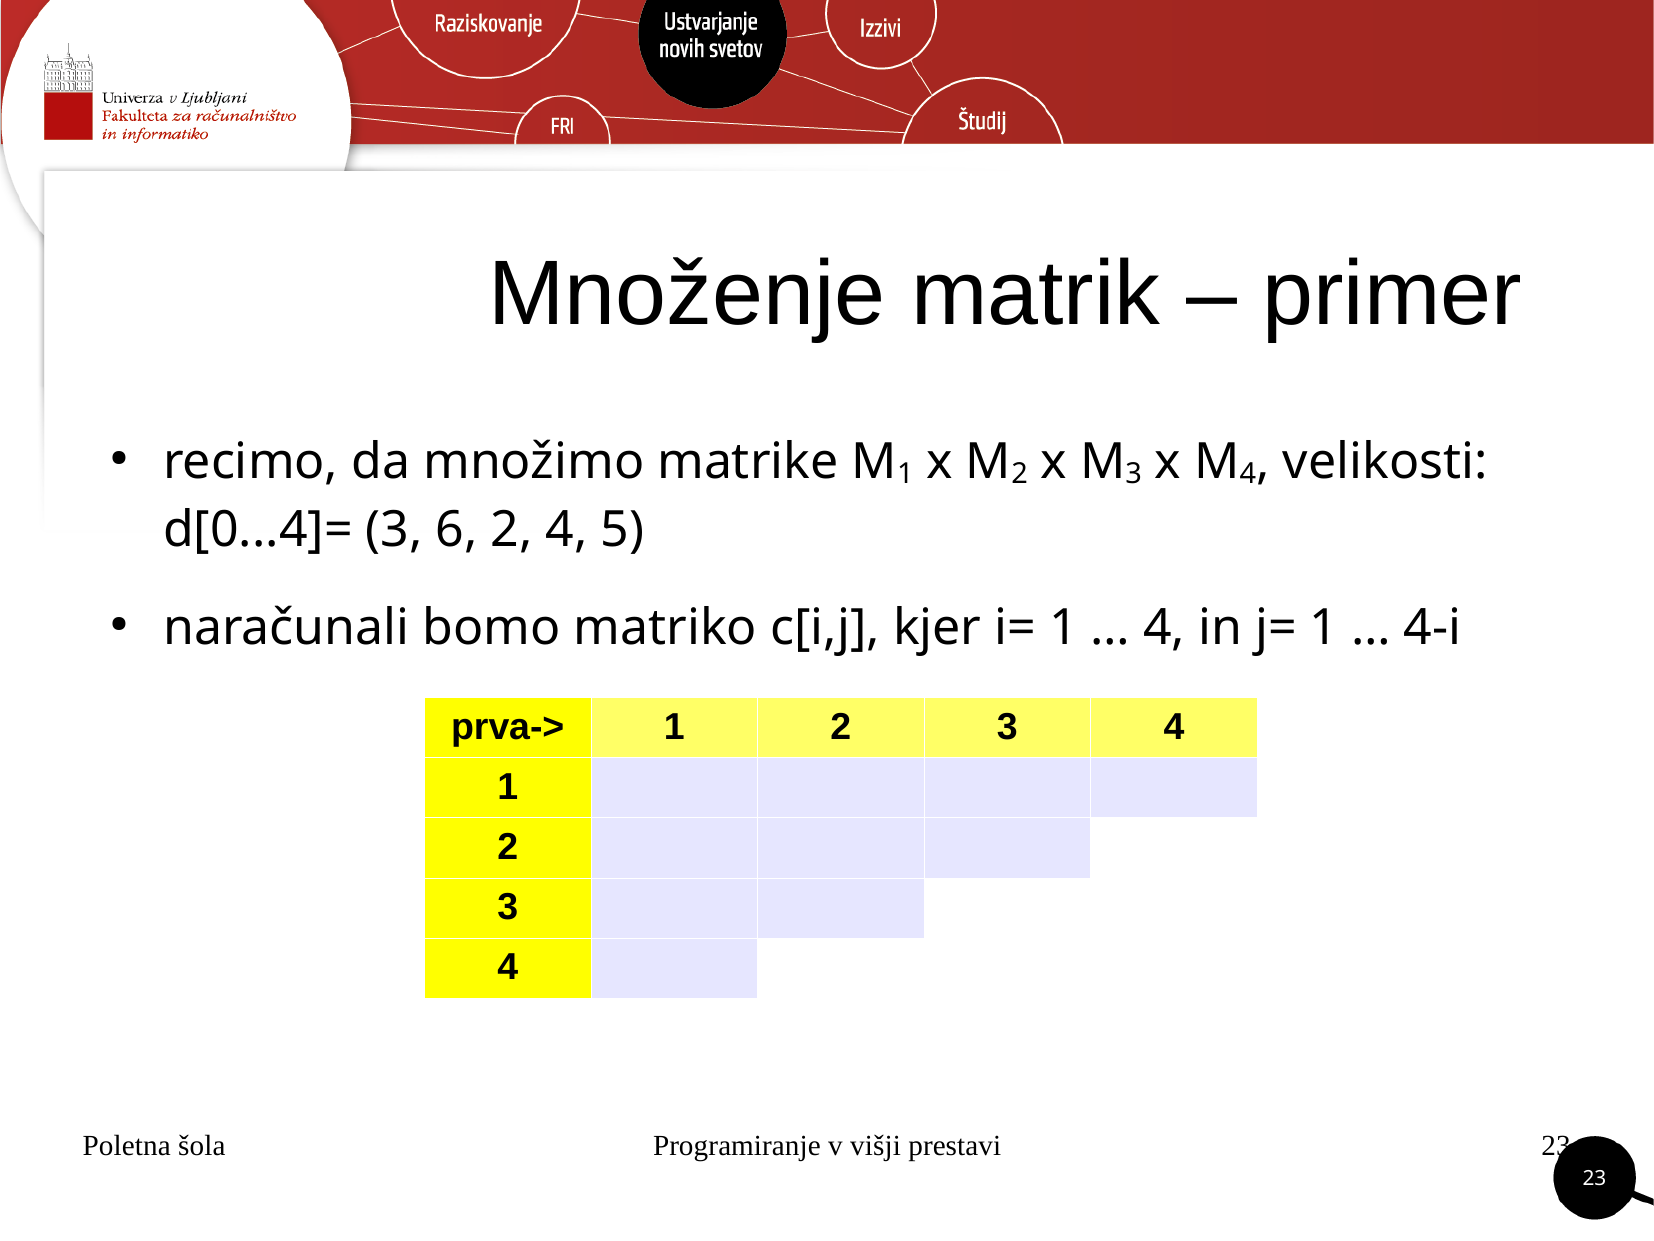

# Množenje matrik – primer
recimo, da množimo matrike M1 x M2 x M3 x M4, velikosti: d[0...4]= (3, 6, 2, 4, 5)
naračunali bomo matriko c[i,j], kjer i= 1 … 4, in j= 1 … 4-i
| prva-> | 1 | 2 | 3 | 4 |
| --- | --- | --- | --- | --- |
| 1 | | | | |
| 2 | | | | |
| 3 | | | | |
| 4 | | | | |
Poletna šola
Programiranje v višji prestavi
23